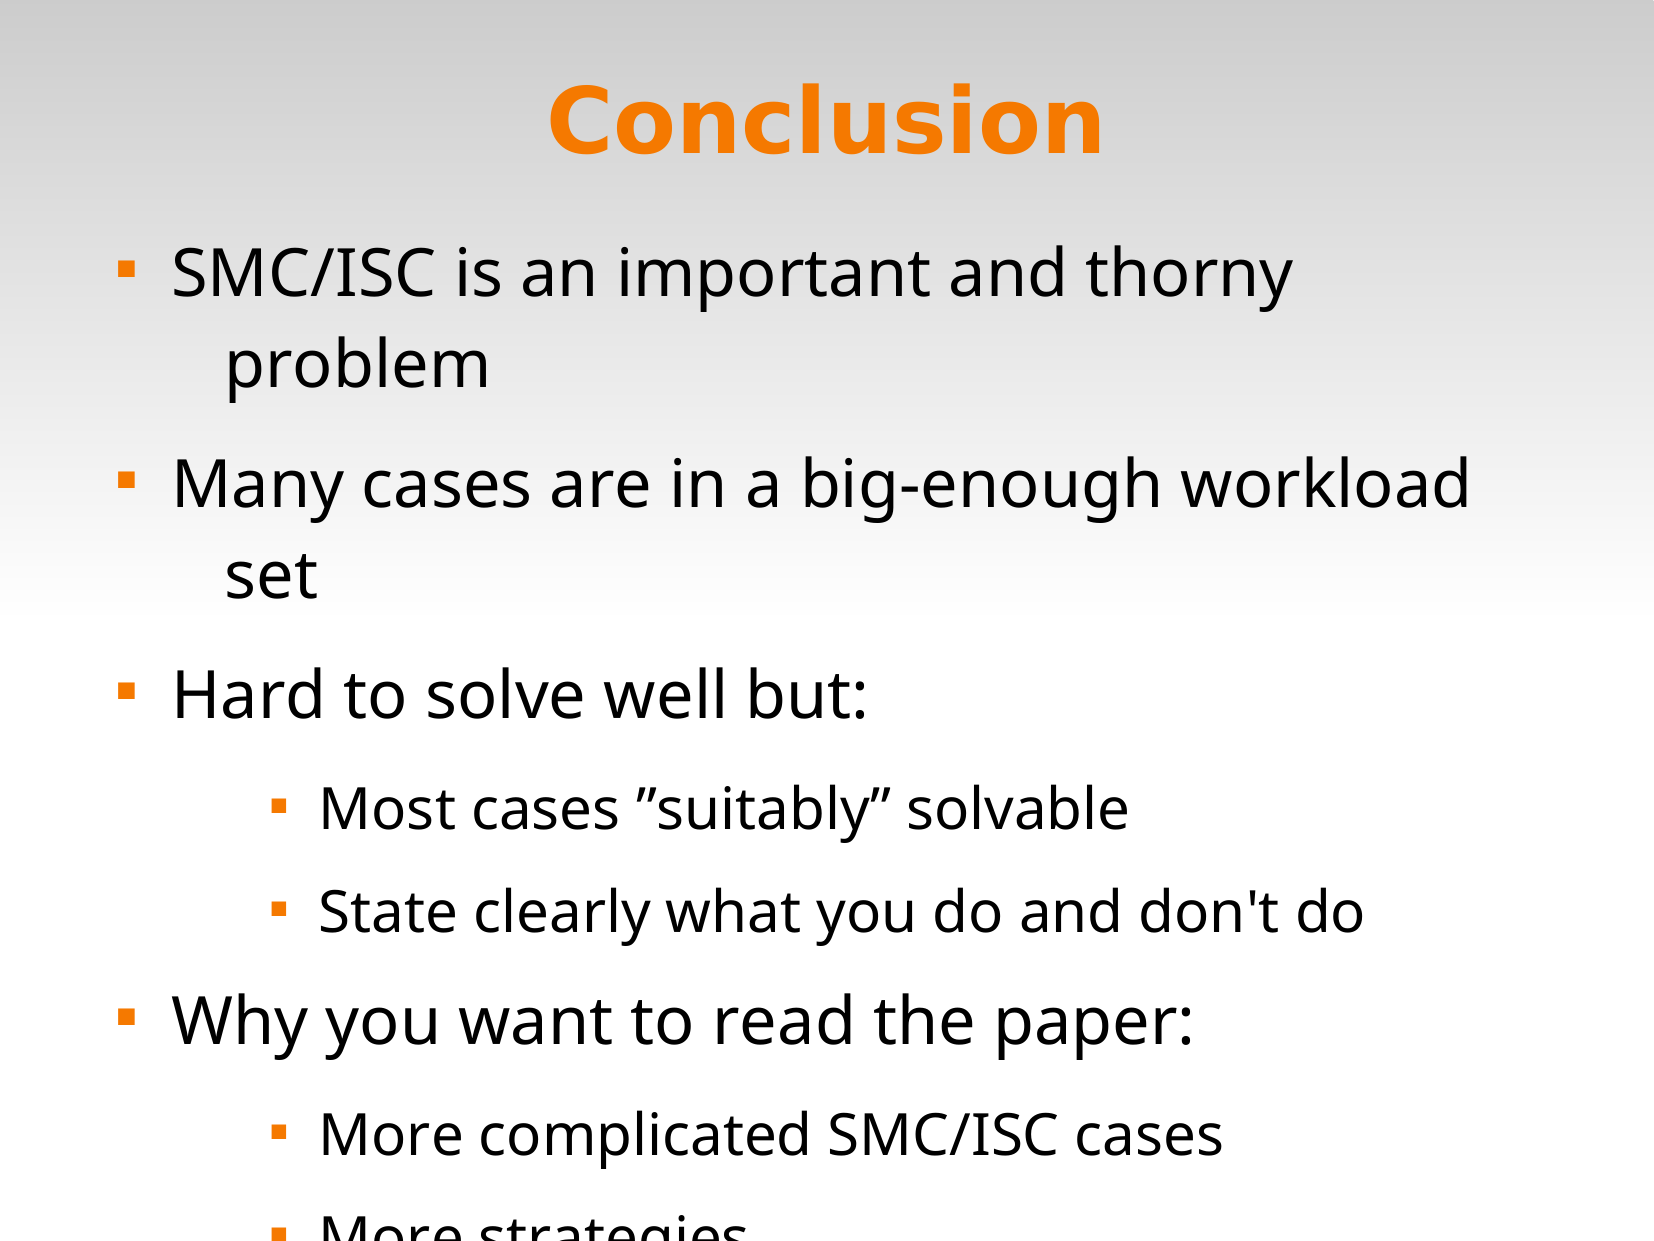

# Conclusion
SMC/ISC is an important and thorny problem
Many cases are in a big-enough workload set
Hard to solve well but:
Most cases ”suitably” solvable
State clearly what you do and don't do
Why you want to read the paper:
More complicated SMC/ISC cases
More strategies
More examples of existing systems